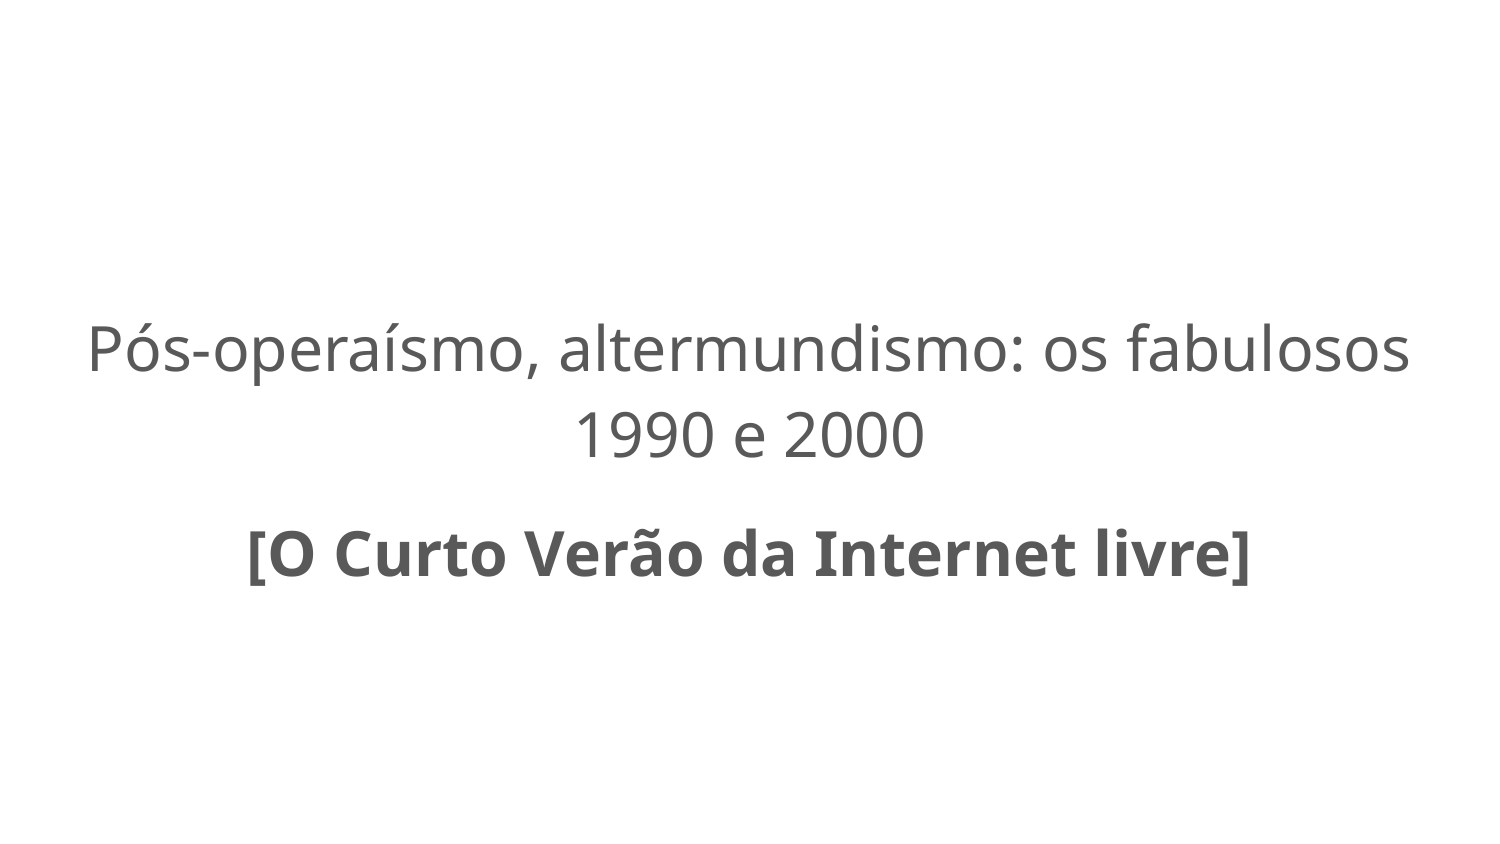

#
Pós-operaísmo, altermundismo: os fabulosos 1990 e 2000
[O Curto Verão da Internet livre]